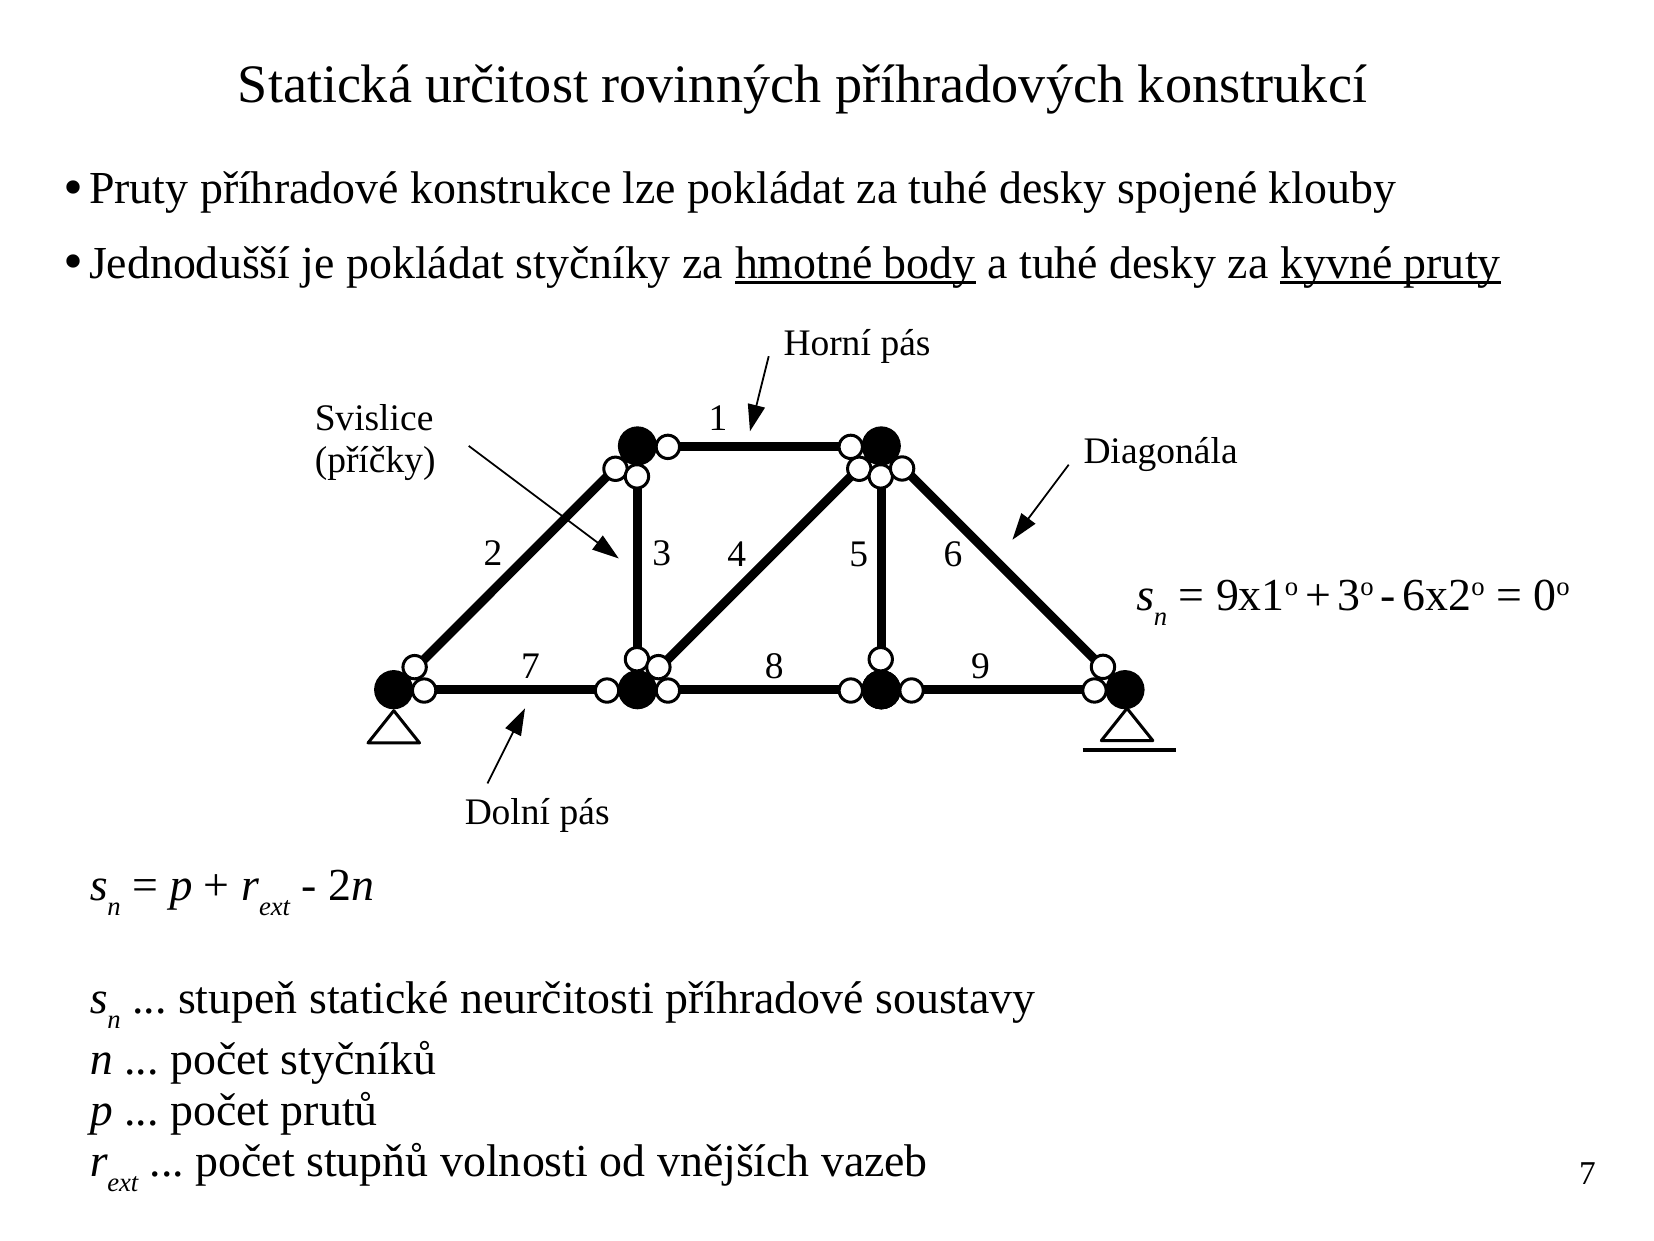

# Statická určitost rovinných příhradových konstrukcí
Pruty příhradové konstrukce lze pokládat za tuhé desky spojené klouby
Jednodušší je pokládat styčníky za hmotné body a tuhé desky za kyvné pruty
Horní pás
Svislice (příčky)
1
Diagonála
2
3
4
5
6
sn = 9x1o + 3o - 6x2o = 0o
7
8
9
Dolní pás
sn = p + rext - 2n
sn ... stupeň statické neurčitosti příhradové soustavy
n ... počet styčníků
p ... počet prutů
rext ... počet stupňů volnosti od vnějších vazeb
7